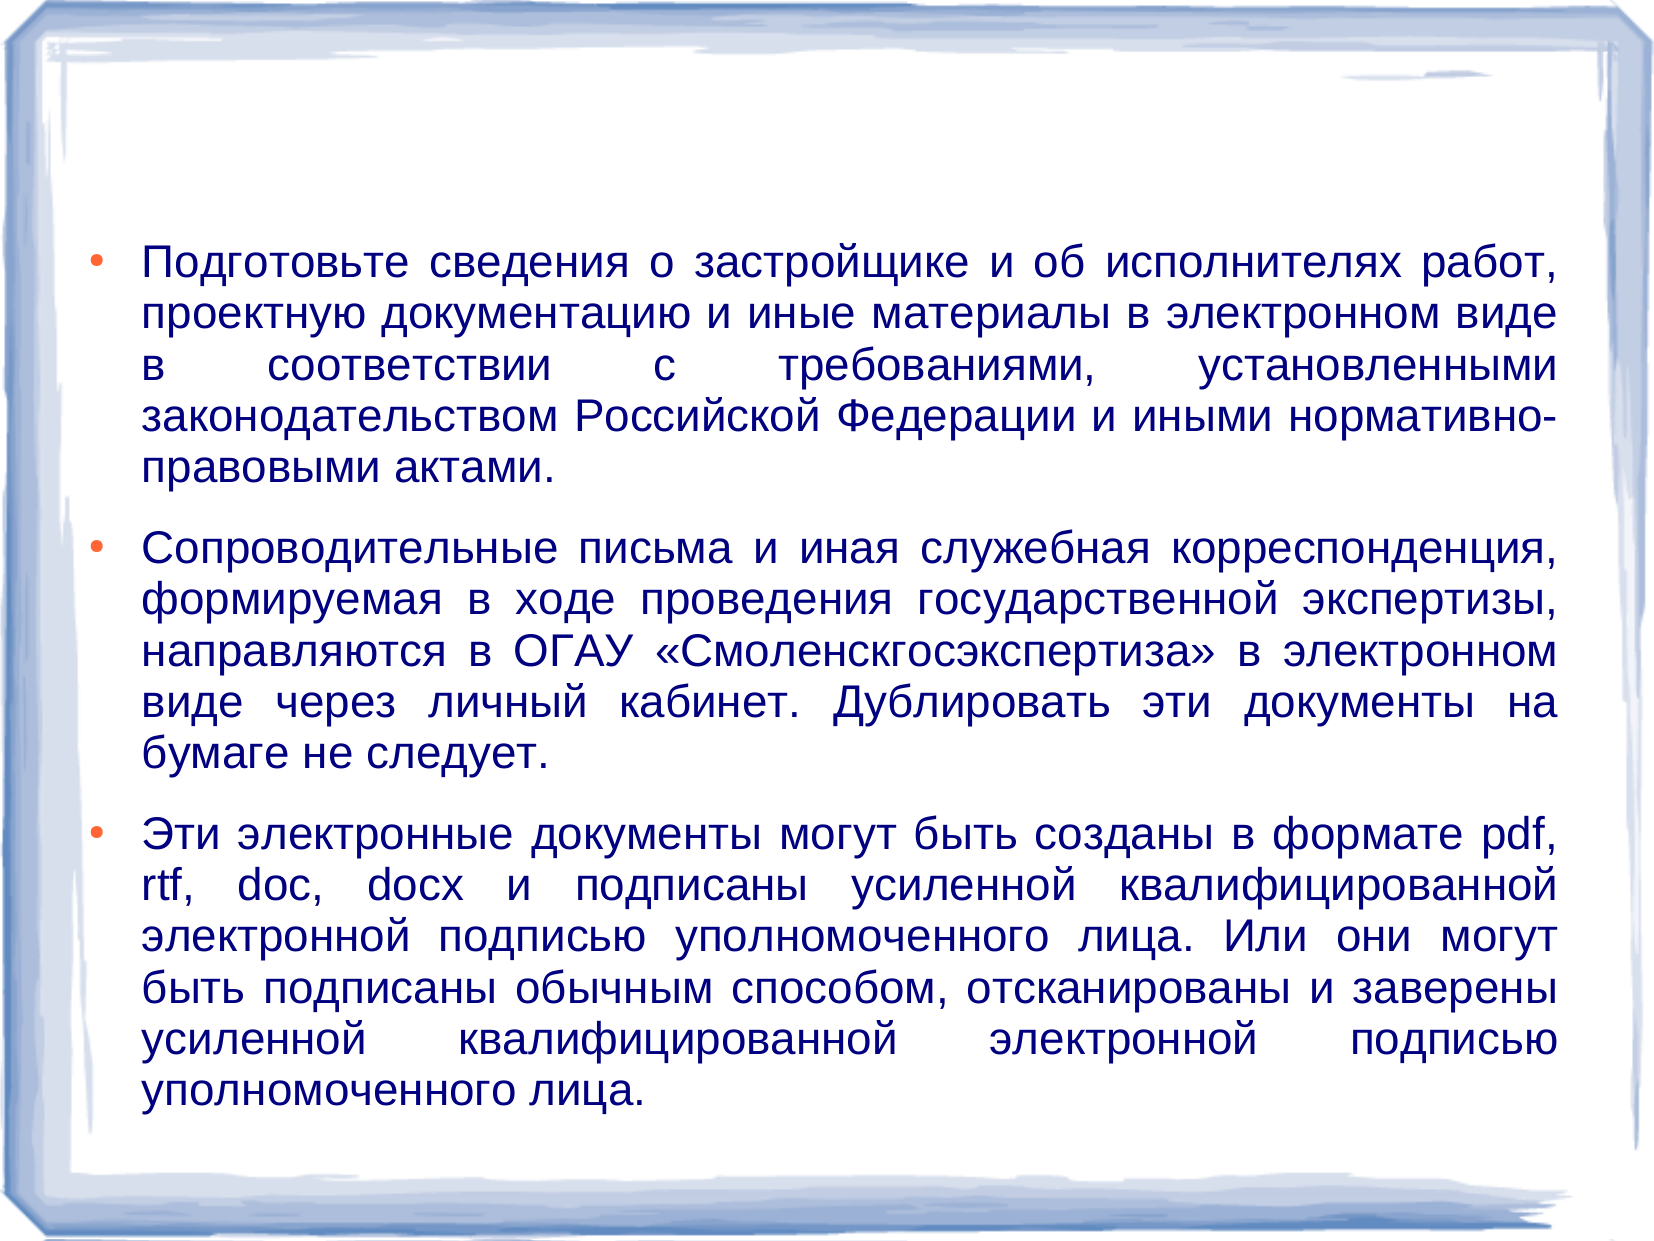

#
Подготовьте сведения о застройщике и об исполнителях работ, проектную документацию и иные материалы в электронном виде в соответствии с требованиями, установленными законодательством Российской Федерации и иными нормативно-правовыми актами.
Сопроводительные письма и иная служебная корреспонденция, формируемая в ходе проведения государственной экспертизы, направляются в ОГАУ «Смоленскгосэкспертиза» в электронном виде через личный кабинет. Дублировать эти документы на бумаге не следует.
Эти электронные документы могут быть созданы в формате pdf, rtf, doc, docx и подписаны усиленной квалифицированной электронной подписью уполномоченного лица. Или они могут быть подписаны обычным способом, отсканированы и заверены усиленной квалифицированной электронной подписью уполномоченного лица.